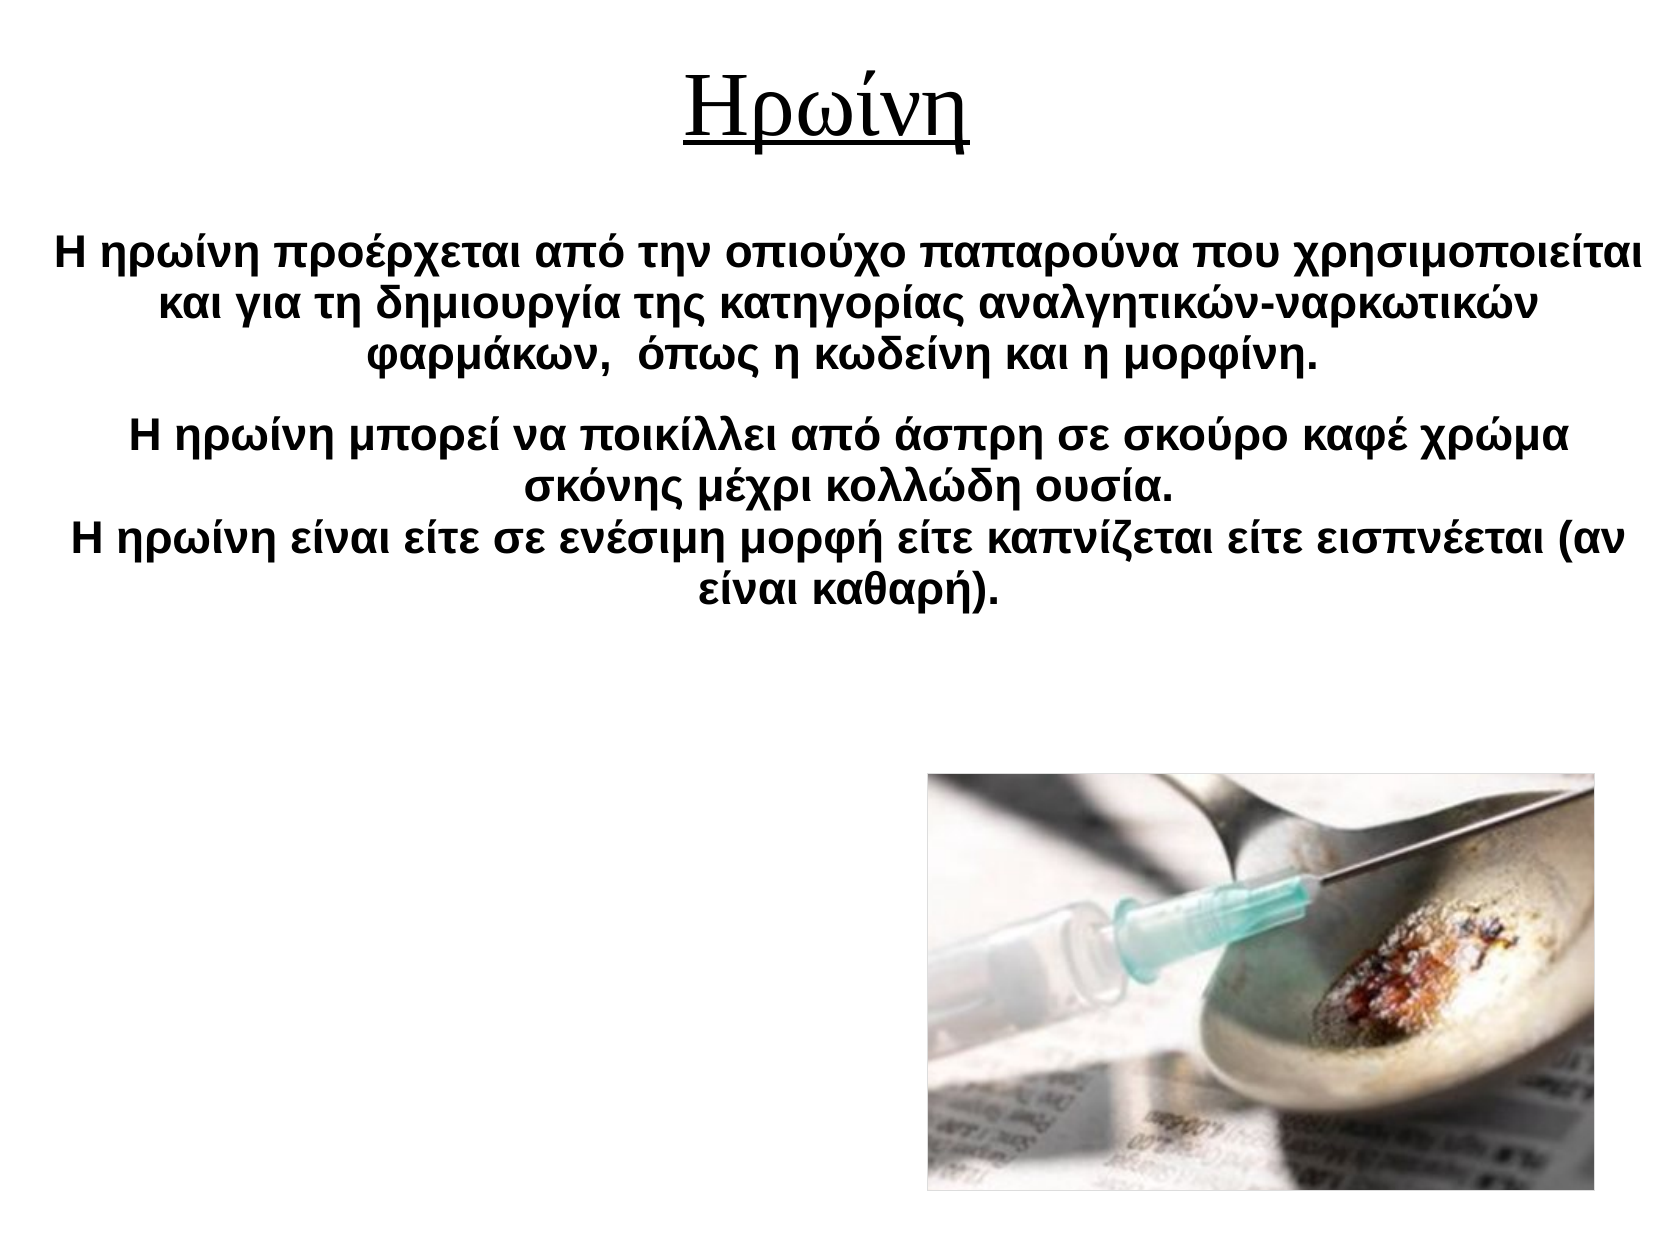

# Ηρωίνη
Η ηρωίνη προέρχεται από την οπιούχο παπαρούνα που χρησιμοποιείται και για τη δημιουργία της κατηγορίας αναλγητικών-ναρκωτικών φαρμάκων, όπως η κωδείνη και η μορφίνη.
Η ηρωίνη μπορεί να ποικίλλει από άσπρη σε σκούρο καφέ χρώμα σκόνης μέχρι κολλώδη ουσία.
Η ηρωίνη είναι είτε σε ενέσιμη μορφή είτε καπνίζεται είτε εισπνέεται (αν είναι καθαρή).